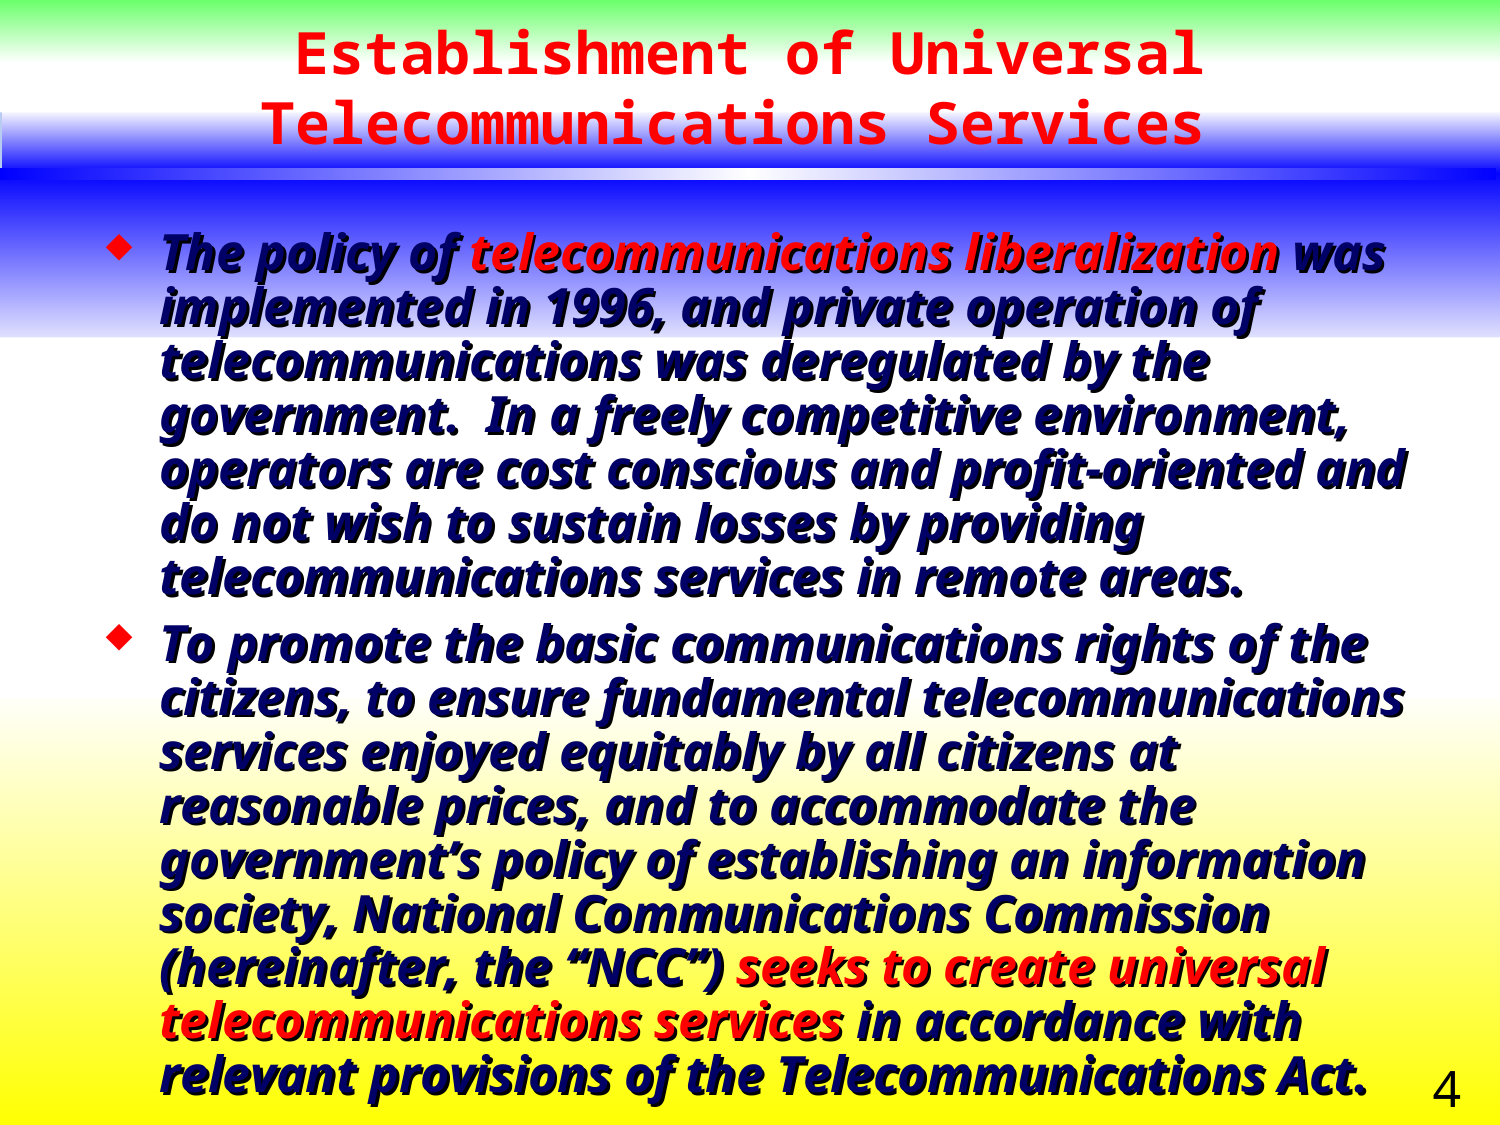

# Establishment of Universal Telecommunications Services
The policy of telecommunications liberalization was implemented in 1996, and private operation of telecommunications was deregulated by the government. In a freely competitive environment, operators are cost conscious and profit-oriented and do not wish to sustain losses by providing telecommunications services in remote areas.
To promote the basic communications rights of the citizens, to ensure fundamental telecommunications services enjoyed equitably by all citizens at reasonable prices, and to accommodate the government’s policy of establishing an information society, National Communications Commission (hereinafter, the “NCC”) seeks to create universal telecommunications services in accordance with relevant provisions of the Telecommunications Act.
4